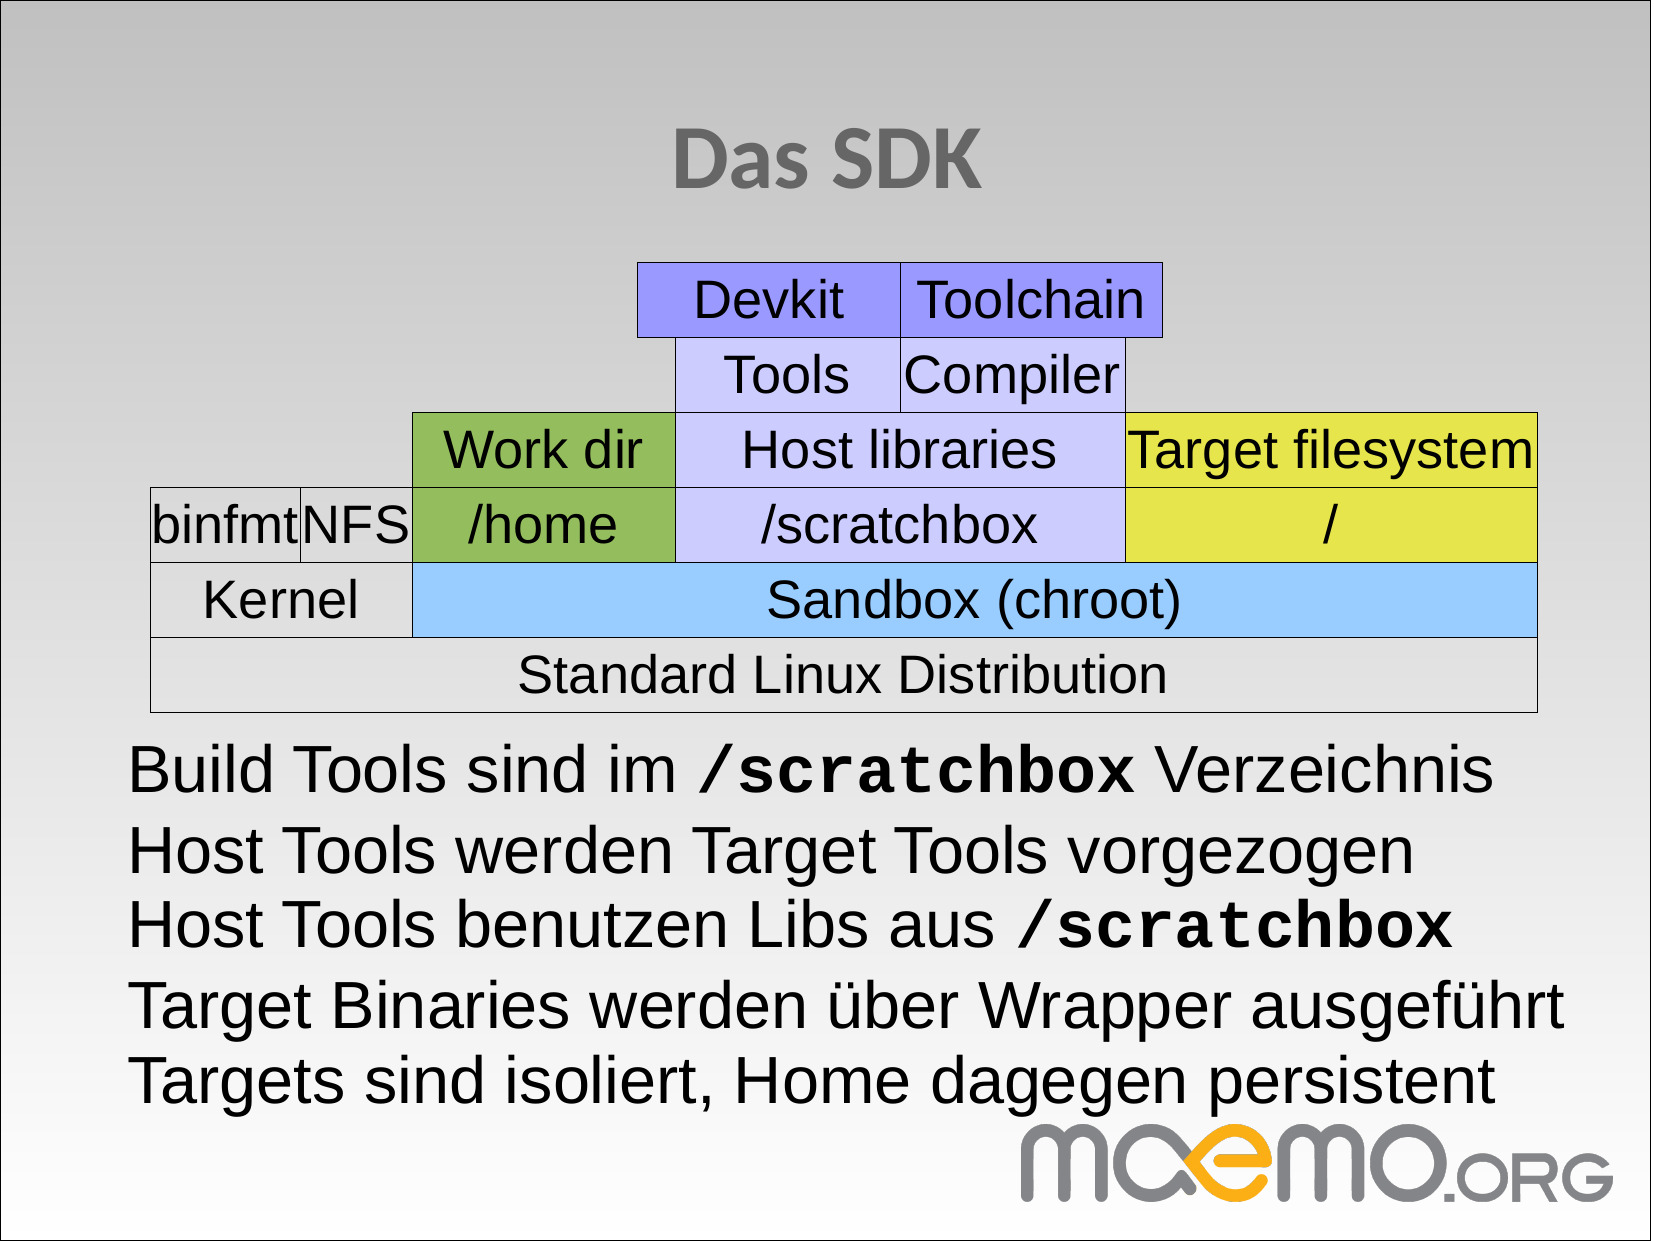

# Das SDK
Devkit
Toolchain
Tools
Compiler
Work dir
Host libraries
Target filesystem
binfmt
NFS
/home
/scratchbox
/
Kernel
Sandbox (chroot)
Standard Linux Distribution
Build Tools sind im /scratchbox Verzeichnis
Host Tools werden Target Tools vorgezogen
Host Tools benutzen Libs aus /scratchbox
Target Binaries werden über Wrapper ausgeführt
Targets sind isoliert, Home dagegen persistent